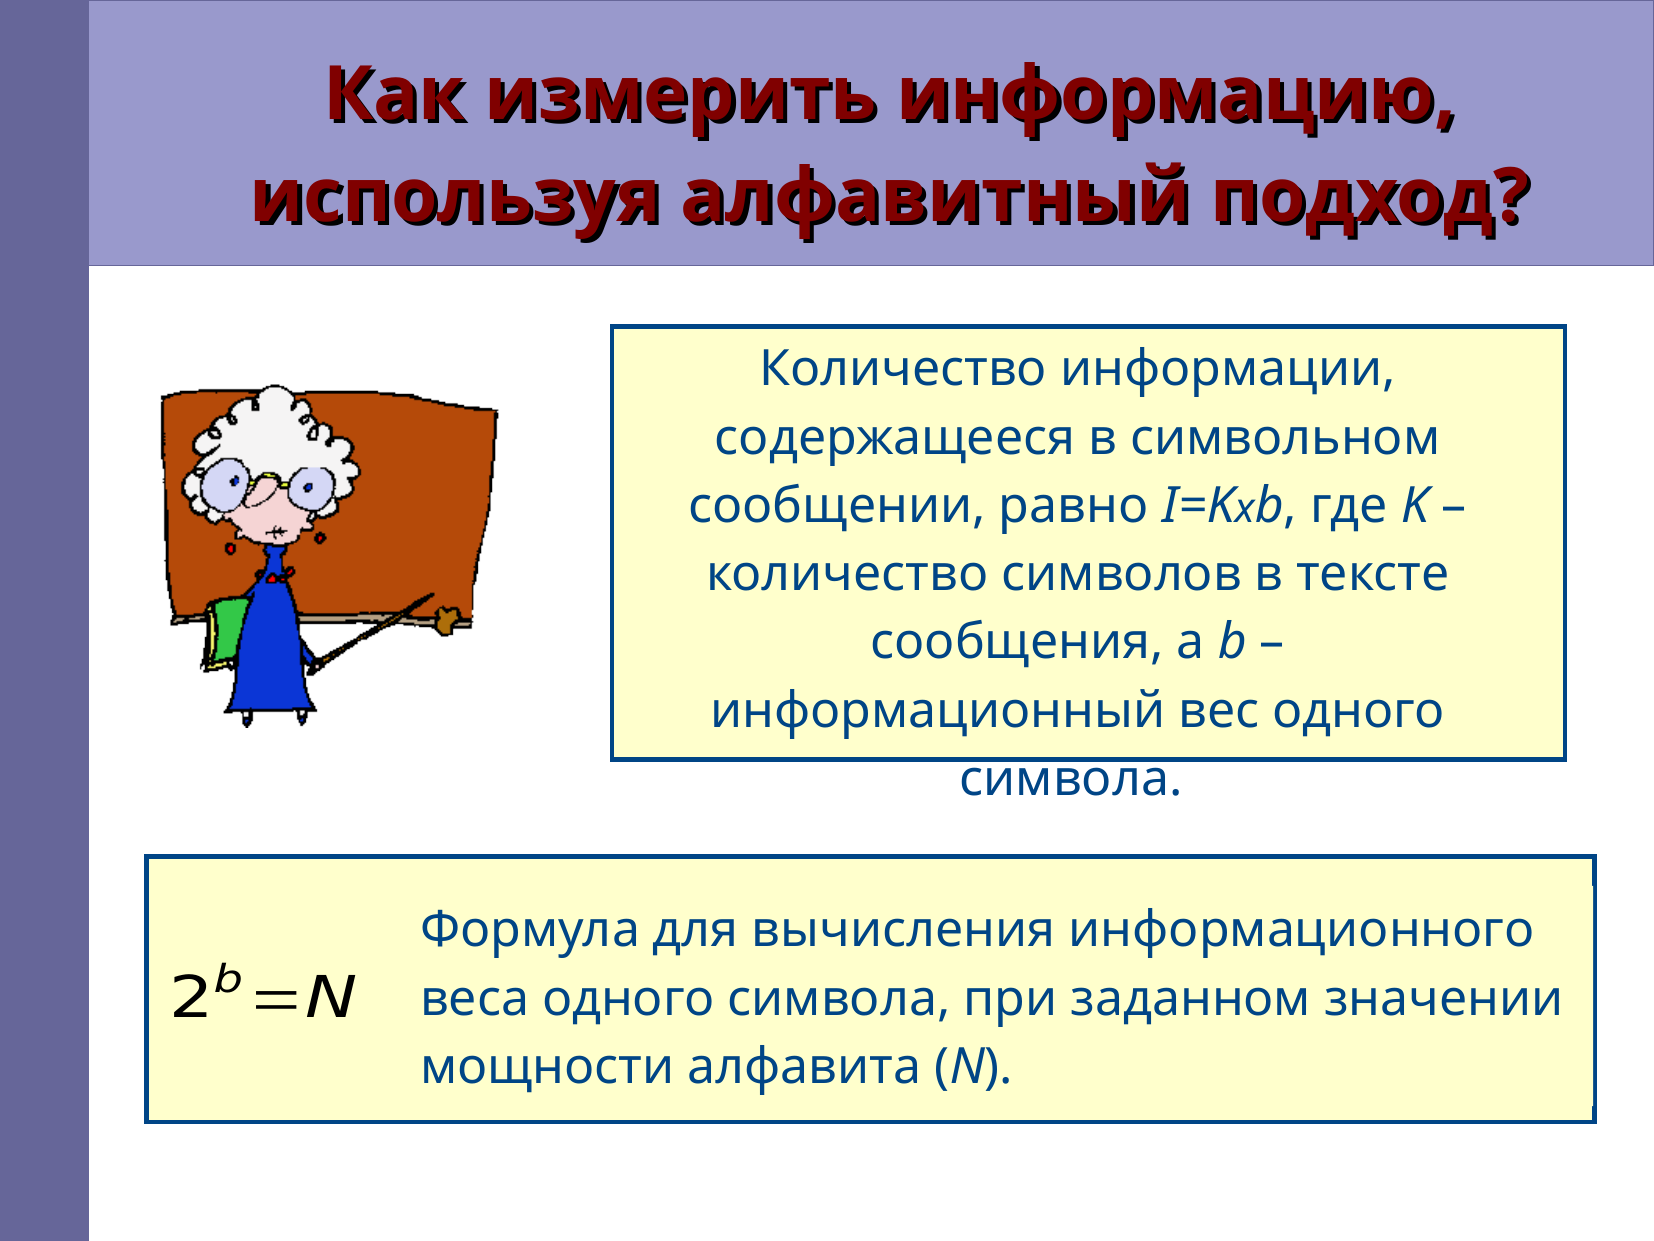

Как измерить информацию, используя алфавитный подход?
Количество информации, содержащееся в символьном сообщении, равно I=Kxb, где K – количество символов в тексте сообщения, а b – информационный вес одного символа.
Формула для вычисления информационного веса одного символа, при заданном значении мощности алфавита (N).